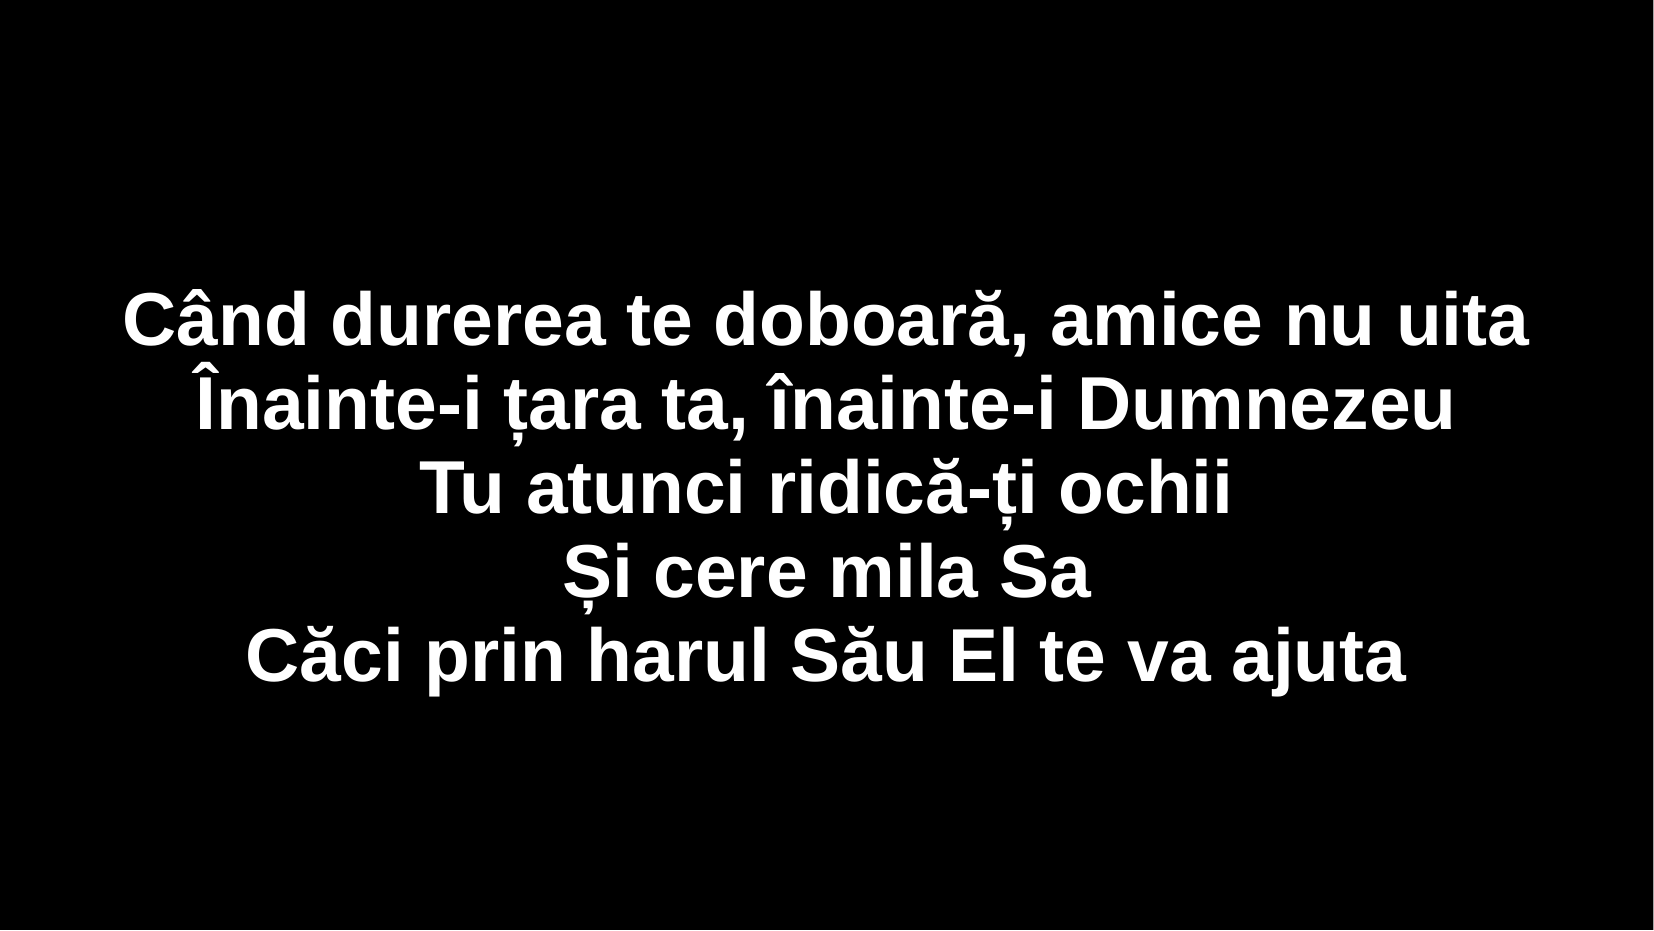

Când durerea te doboară, amice nu uita
Înainte-i țara ta, înainte-i Dumnezeu
Tu atunci ridică-ți ochii
Și cere mila Sa
Căci prin harul Său El te va ajuta